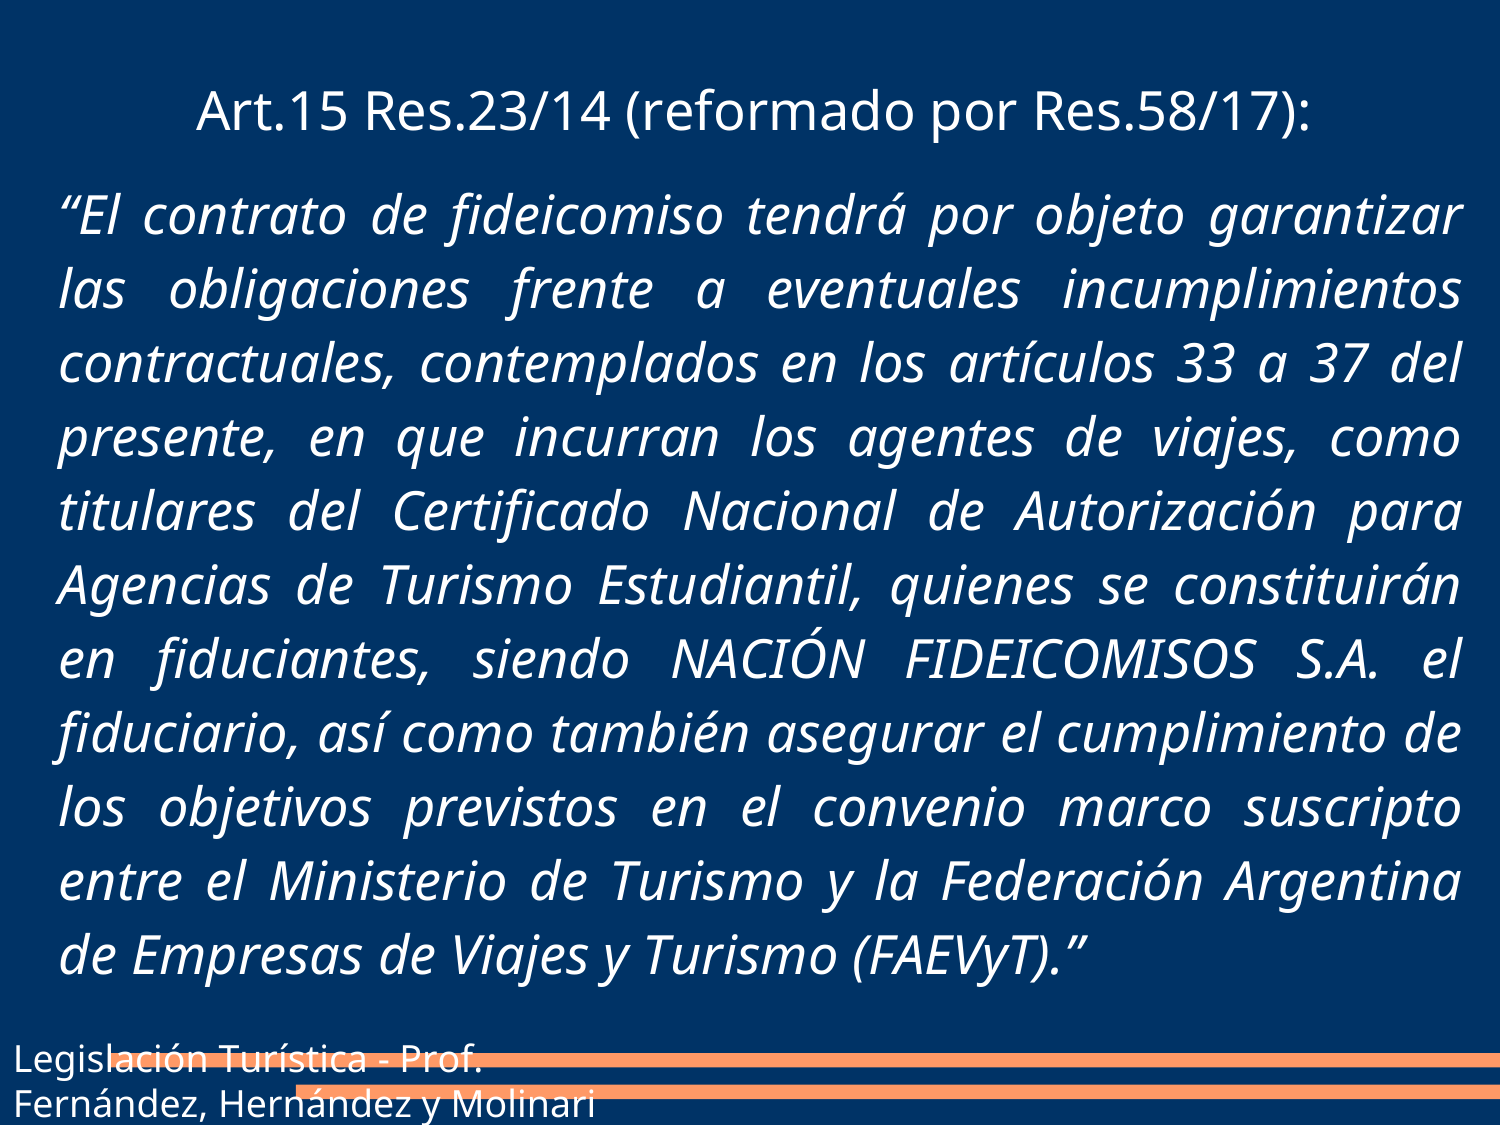

# Art.15 Res.23/14 (reformado por Res.58/17):
“El contrato de fideicomiso tendrá por objeto garantizar las obligaciones frente a eventuales incumplimientos contractuales, contemplados en los artículos 33 a 37 del presente, en que incurran los agentes de viajes, como titulares del Certificado Nacional de Autorización para Agencias de Turismo Estudiantil, quienes se constituirán en fiduciantes, siendo NACIÓN FIDEICOMISOS S.A. el fiduciario, así como también asegurar el cumplimiento de los objetivos previstos en el convenio marco suscripto entre el Ministerio de Turismo y la Federación Argentina de Empresas de Viajes y Turismo (FAEVyT).”
Legislación Turística - Prof. Fernández, Hernández y Molinari